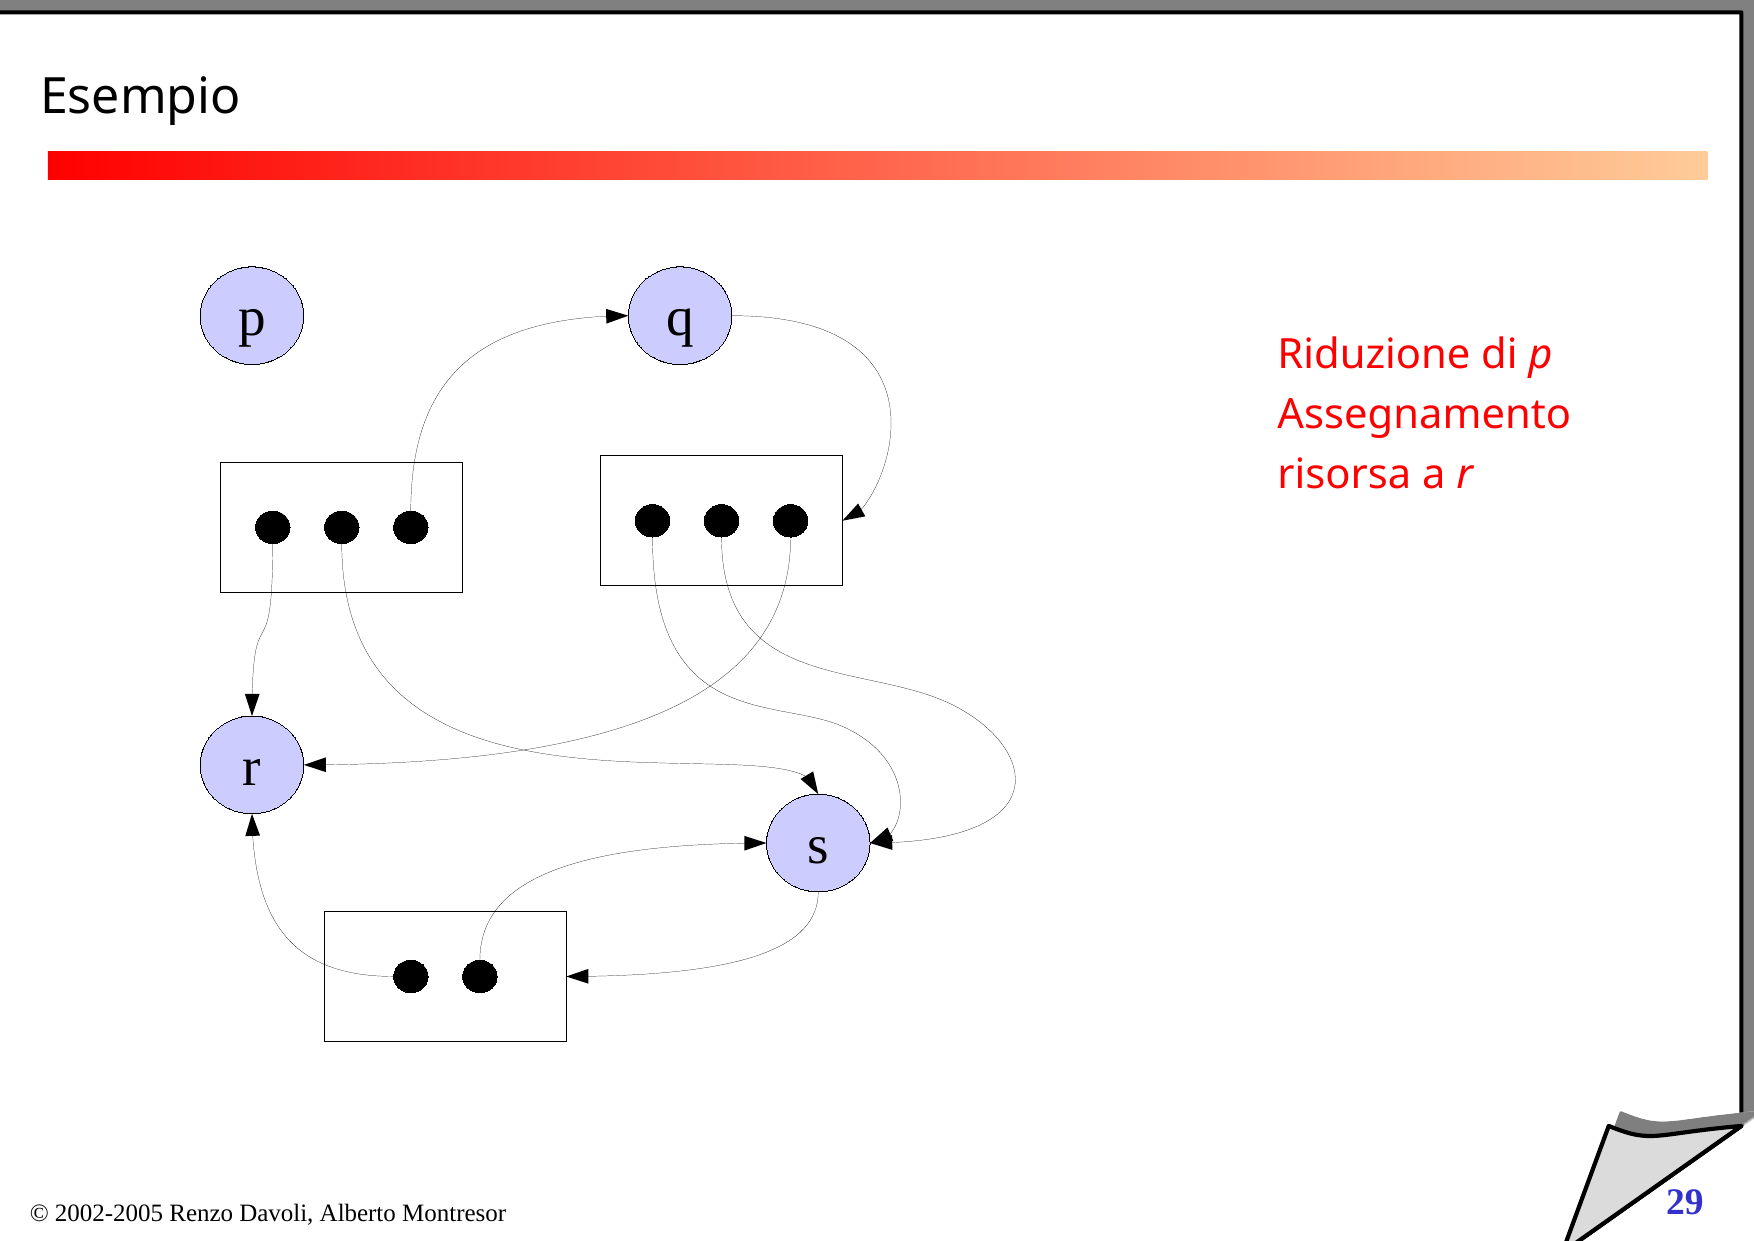

# Esempio
p
q
Riduzione di p
Assegnamento
risorsa a r
r
s